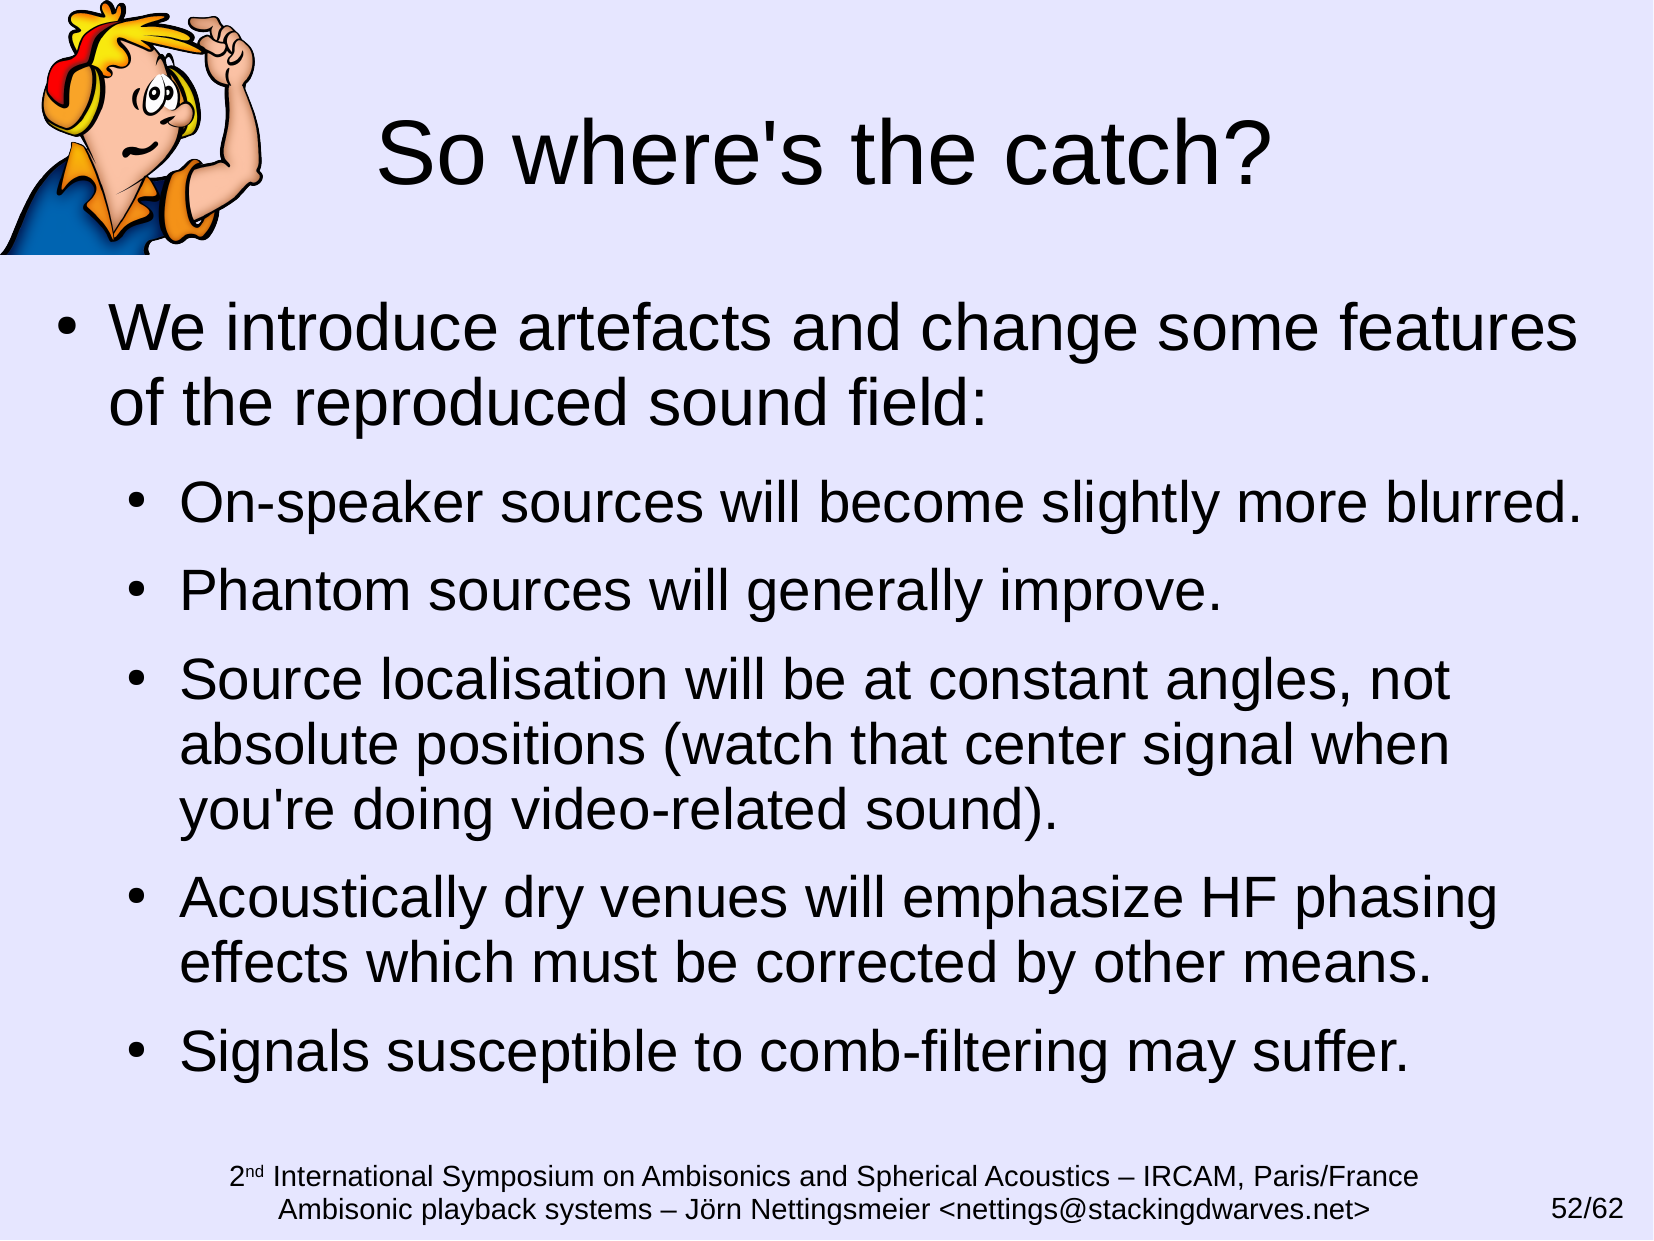

# So where's the catch?
We introduce artefacts and change some features of the reproduced sound field:
On-speaker sources will become slightly more blurred.
Phantom sources will generally improve.
Source localisation will be at constant angles, not absolute positions (watch that center signal when you're doing video-related sound).
Acoustically dry venues will emphasize HF phasing effects which must be corrected by other means.
Signals susceptible to comb-filtering may suffer.